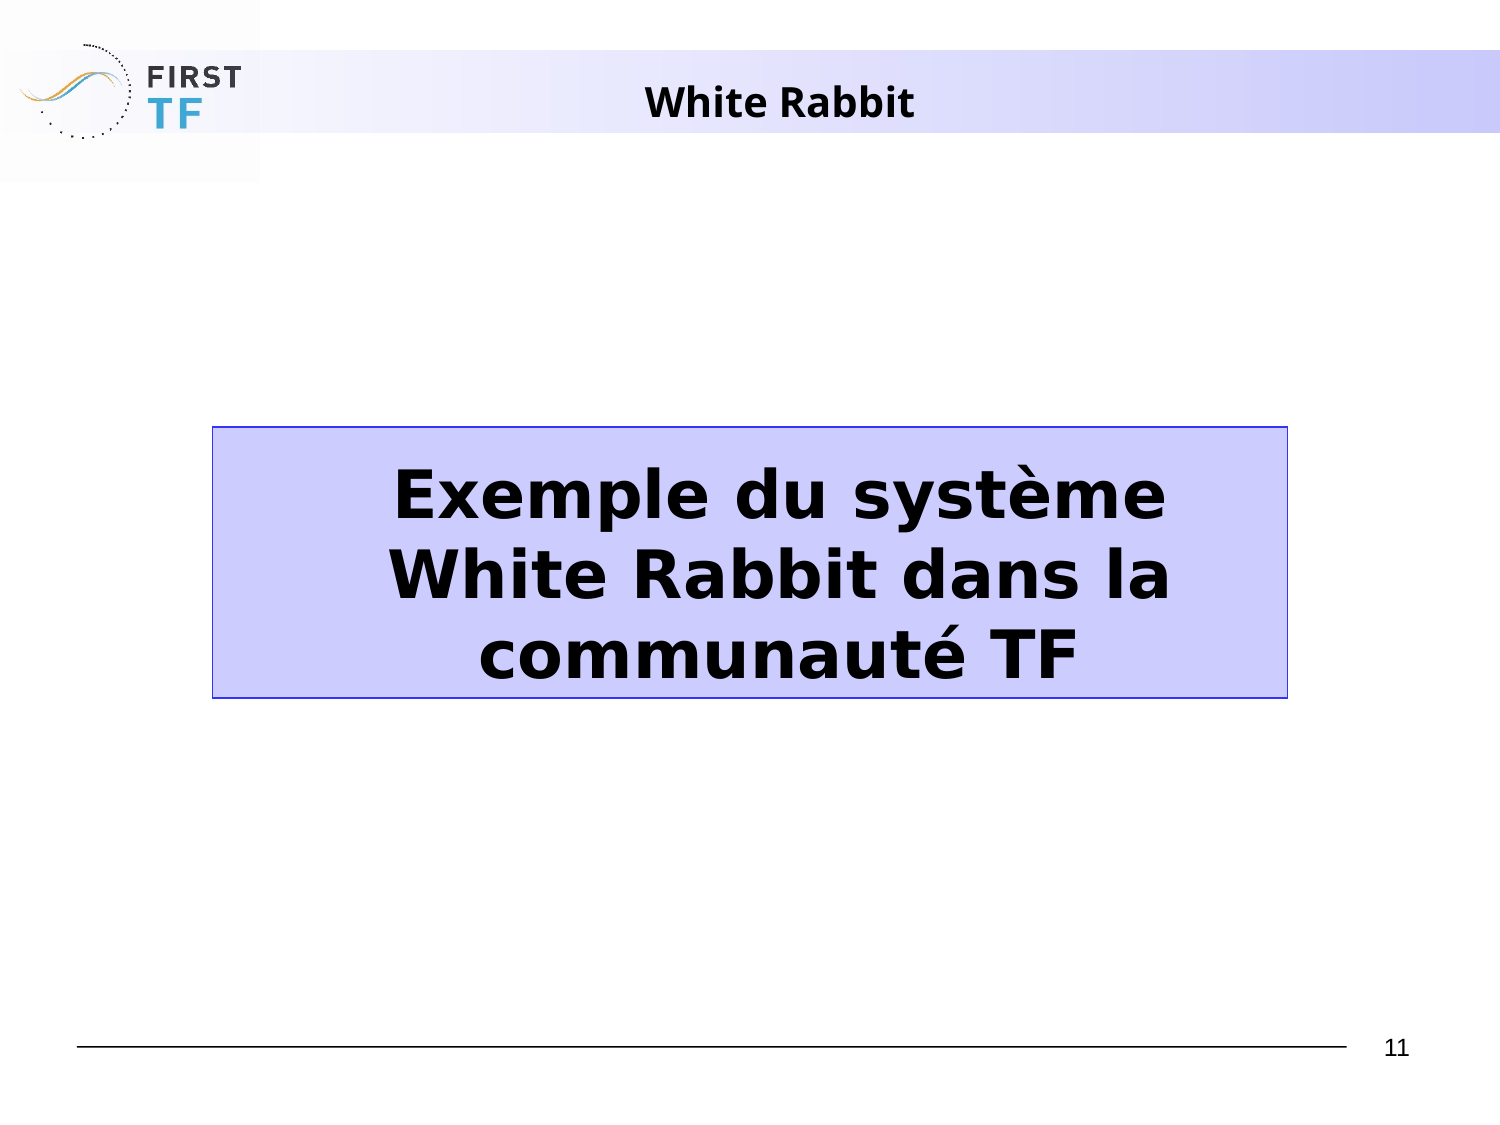

White Rabbit
Exemple du système White Rabbit dans la communauté TF